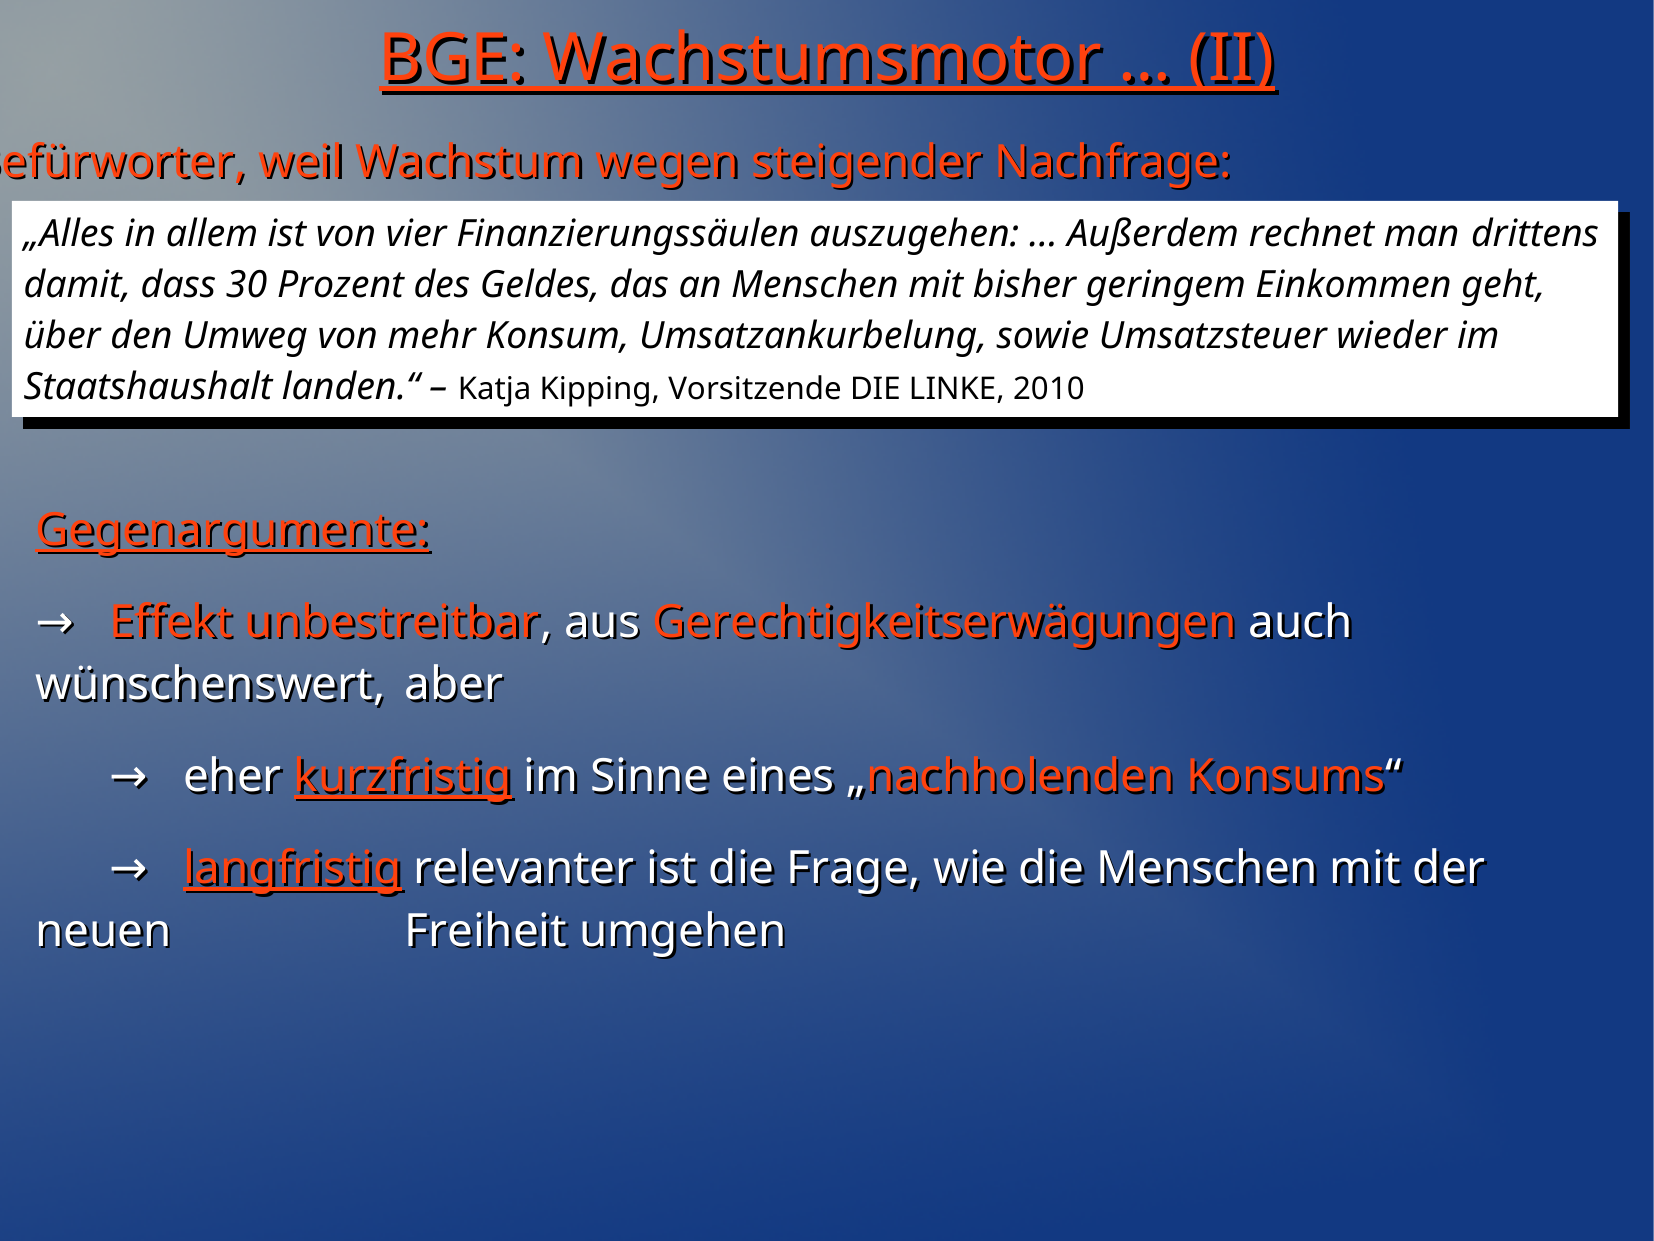

# BGE: Wachstumsmotor … (II)
Befürworter, weil Wachstum wegen steigender Nachfrage:
„Alles in allem ist von vier Finanzierungssäulen auszugehen: … Außerdem rechnet man drittens damit, dass 30 Prozent des Geldes, das an Menschen mit bisher geringem Einkommen geht, über den Umweg von mehr Konsum, Umsatzankurbelung, sowie Umsatzsteuer wieder im Staatshaushalt landen.“ – Katja Kipping, Vorsitzende DIE LINKE, 2010
Gegenargumente:
→ 	Effekt unbestreitbar, aus Gerechtigkeitserwägungen auch wünschenswert, 	aber
	→ 	eher kurzfristig im Sinne eines „nachholenden Konsums“
	→ 	langfristig relevanter ist die Frage, wie die Menschen mit der neuen 			Freiheit umgehen